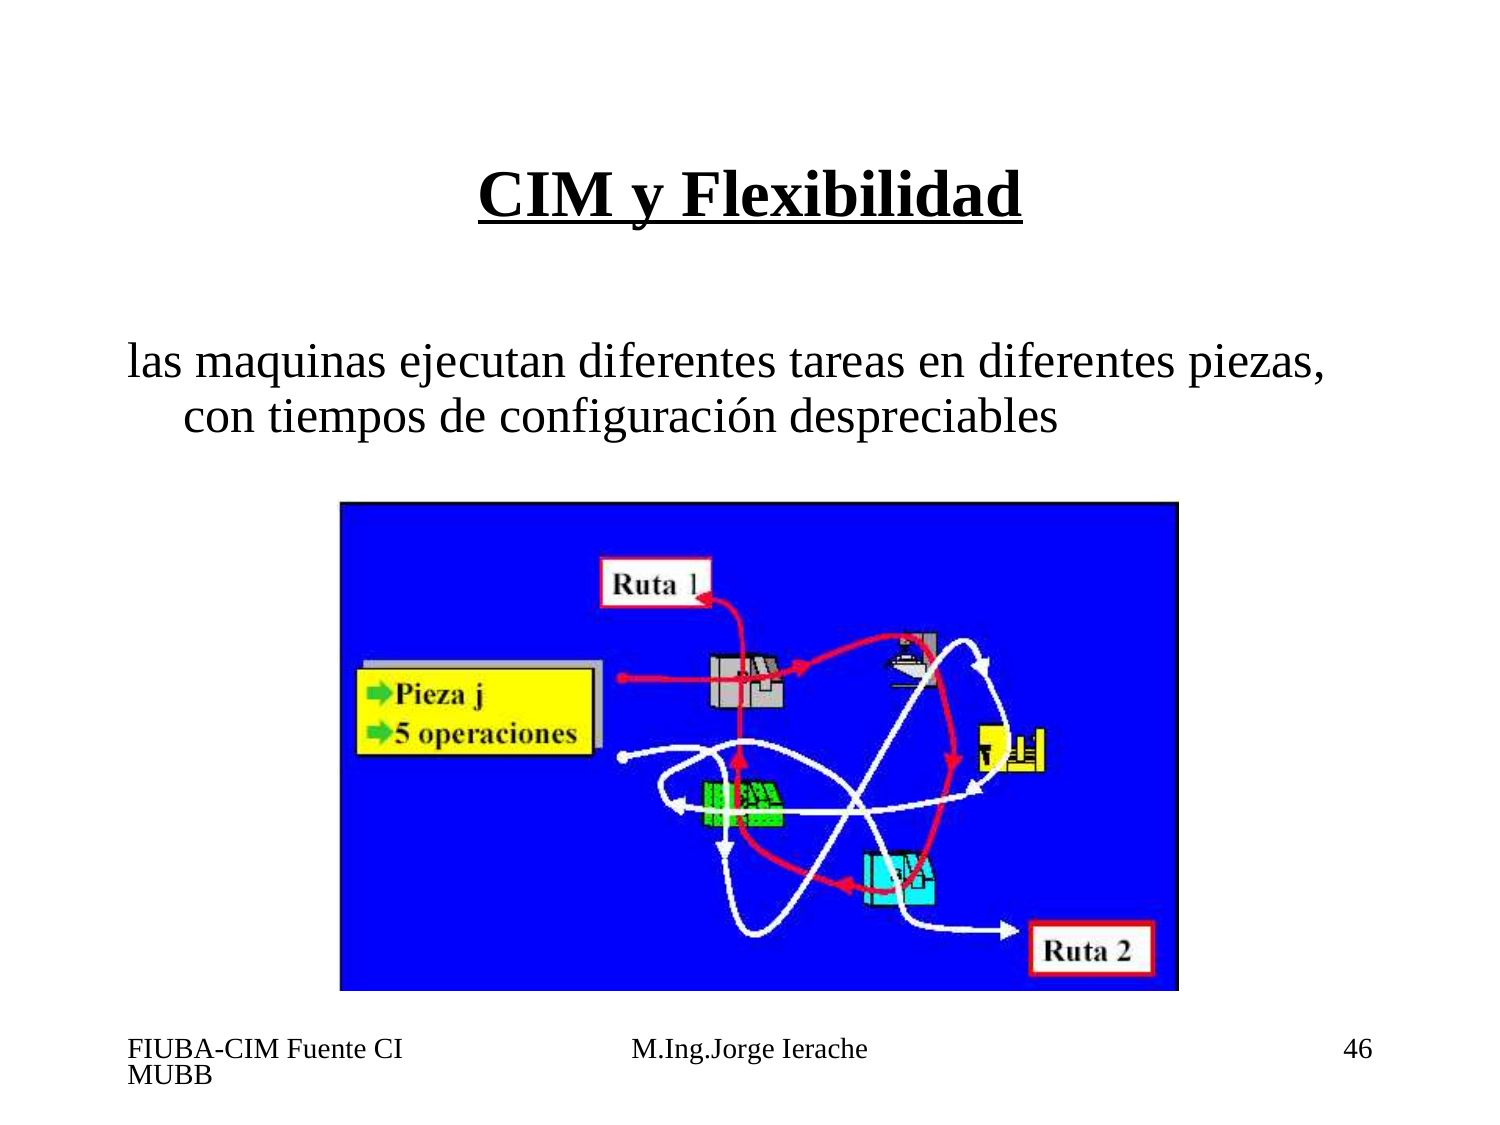

# CIM y Flexibilidad
las maquinas ejecutan diferentes tareas en diferentes piezas, con tiempos de configuración despreciables
FIUBA-CIM Fuente CIMUBB
M.Ing.Jorge Ierache
46